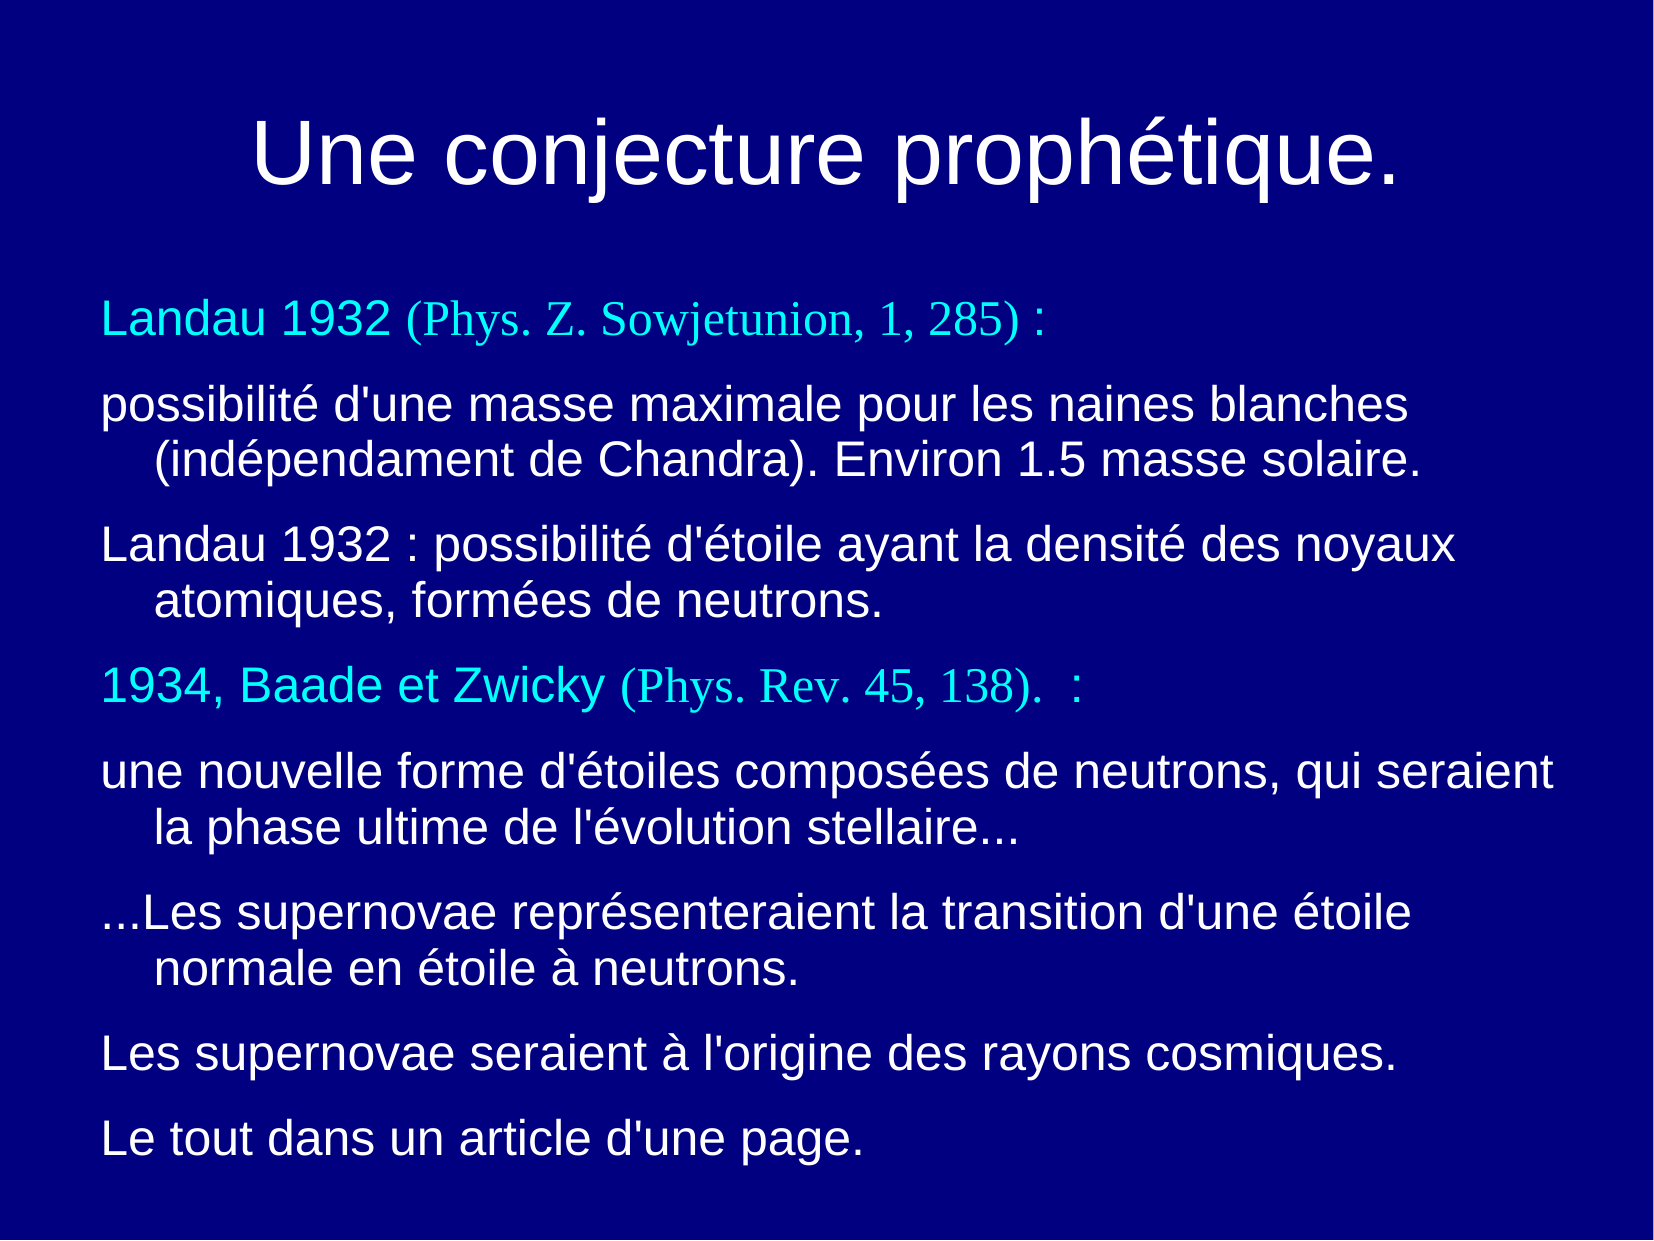

# Une conjecture prophétique.
Landau 1932 (Phys. Z. Sowjetunion, 1, 285) :
possibilité d'une masse maximale pour les naines blanches (indépendament de Chandra). Environ 1.5 masse solaire.
Landau 1932 : possibilité d'étoile ayant la densité des noyaux atomiques, formées de neutrons.
1934, Baade et Zwicky (Phys. Rev. 45, 138). :
une nouvelle forme d'étoiles composées de neutrons, qui seraient la phase ultime de l'évolution stellaire...
...Les supernovae représenteraient la transition d'une étoile normale en étoile à neutrons.
Les supernovae seraient à l'origine des rayons cosmiques.
Le tout dans un article d'une page.